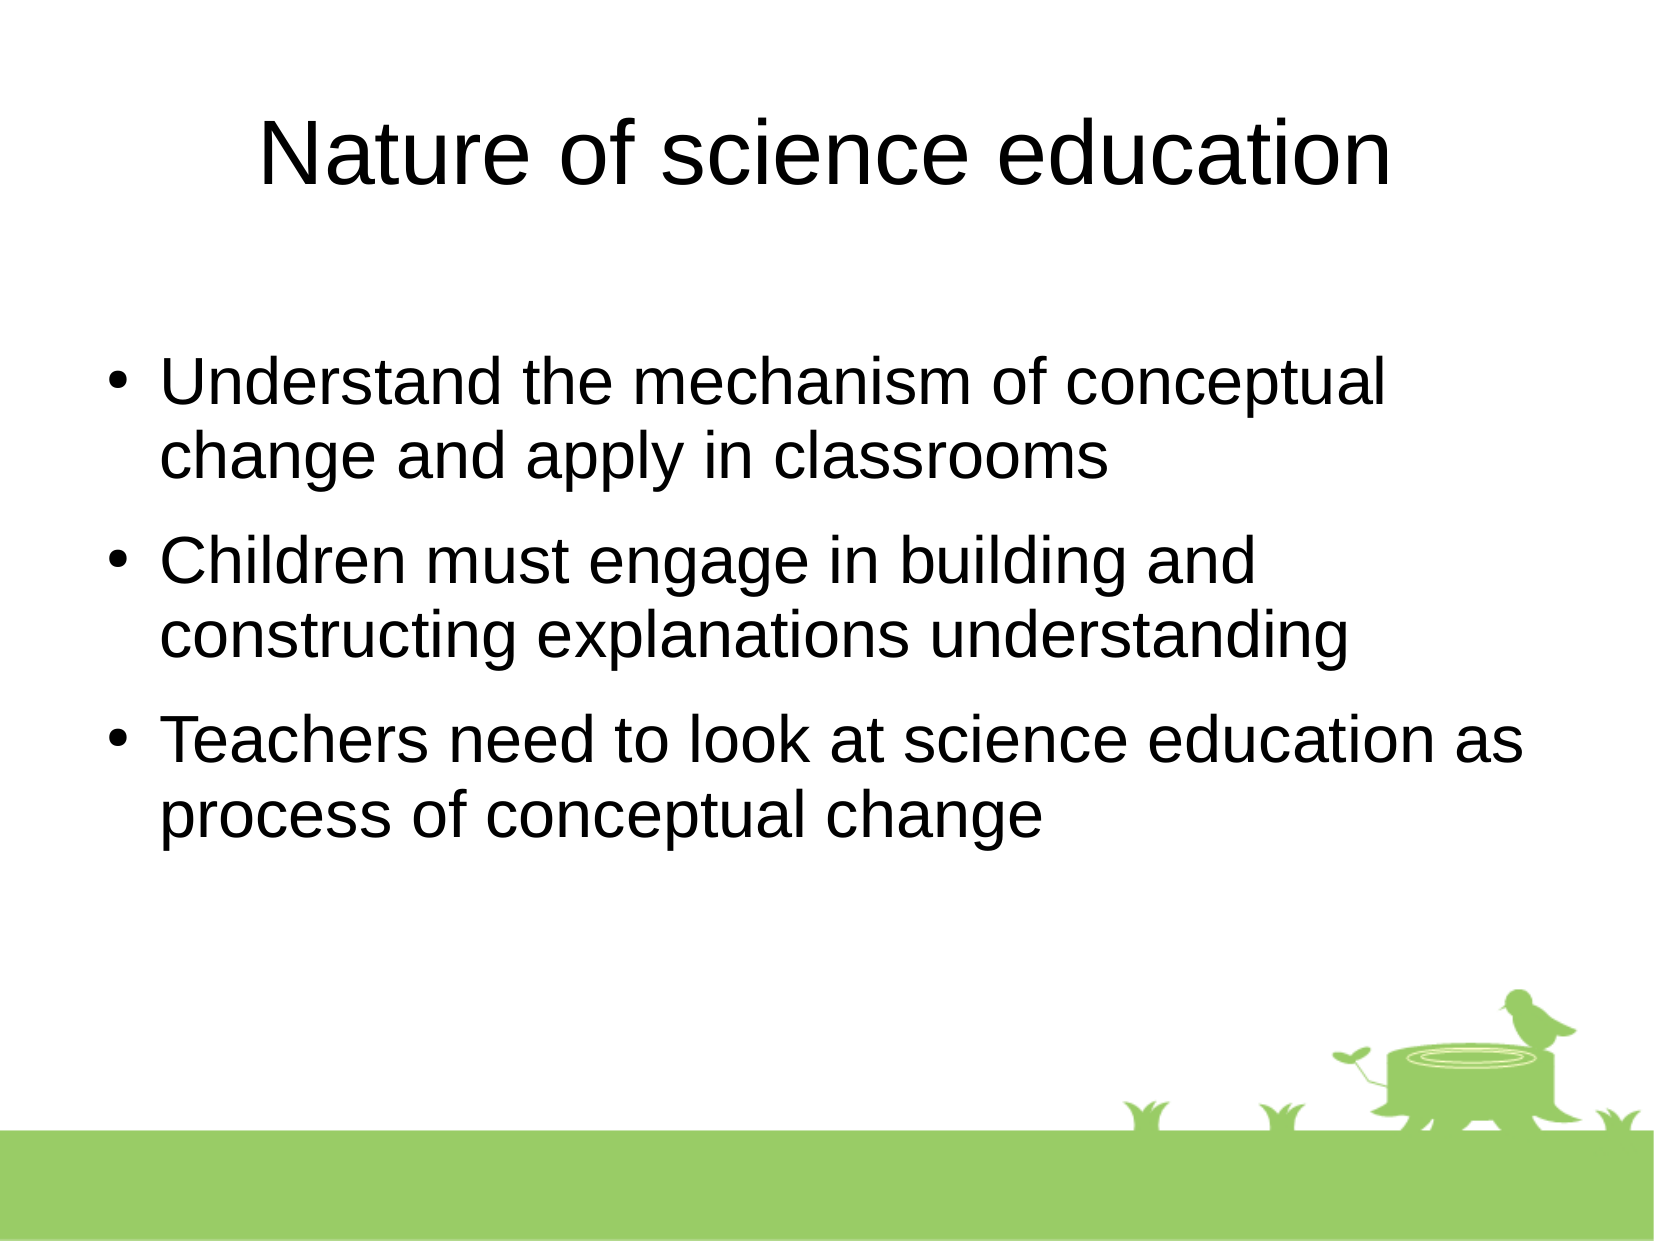

# Nature of science education
Understand the mechanism of conceptual change and apply in classrooms
Children must engage in building and constructing explanations understanding
Teachers need to look at science education as process of conceptual change